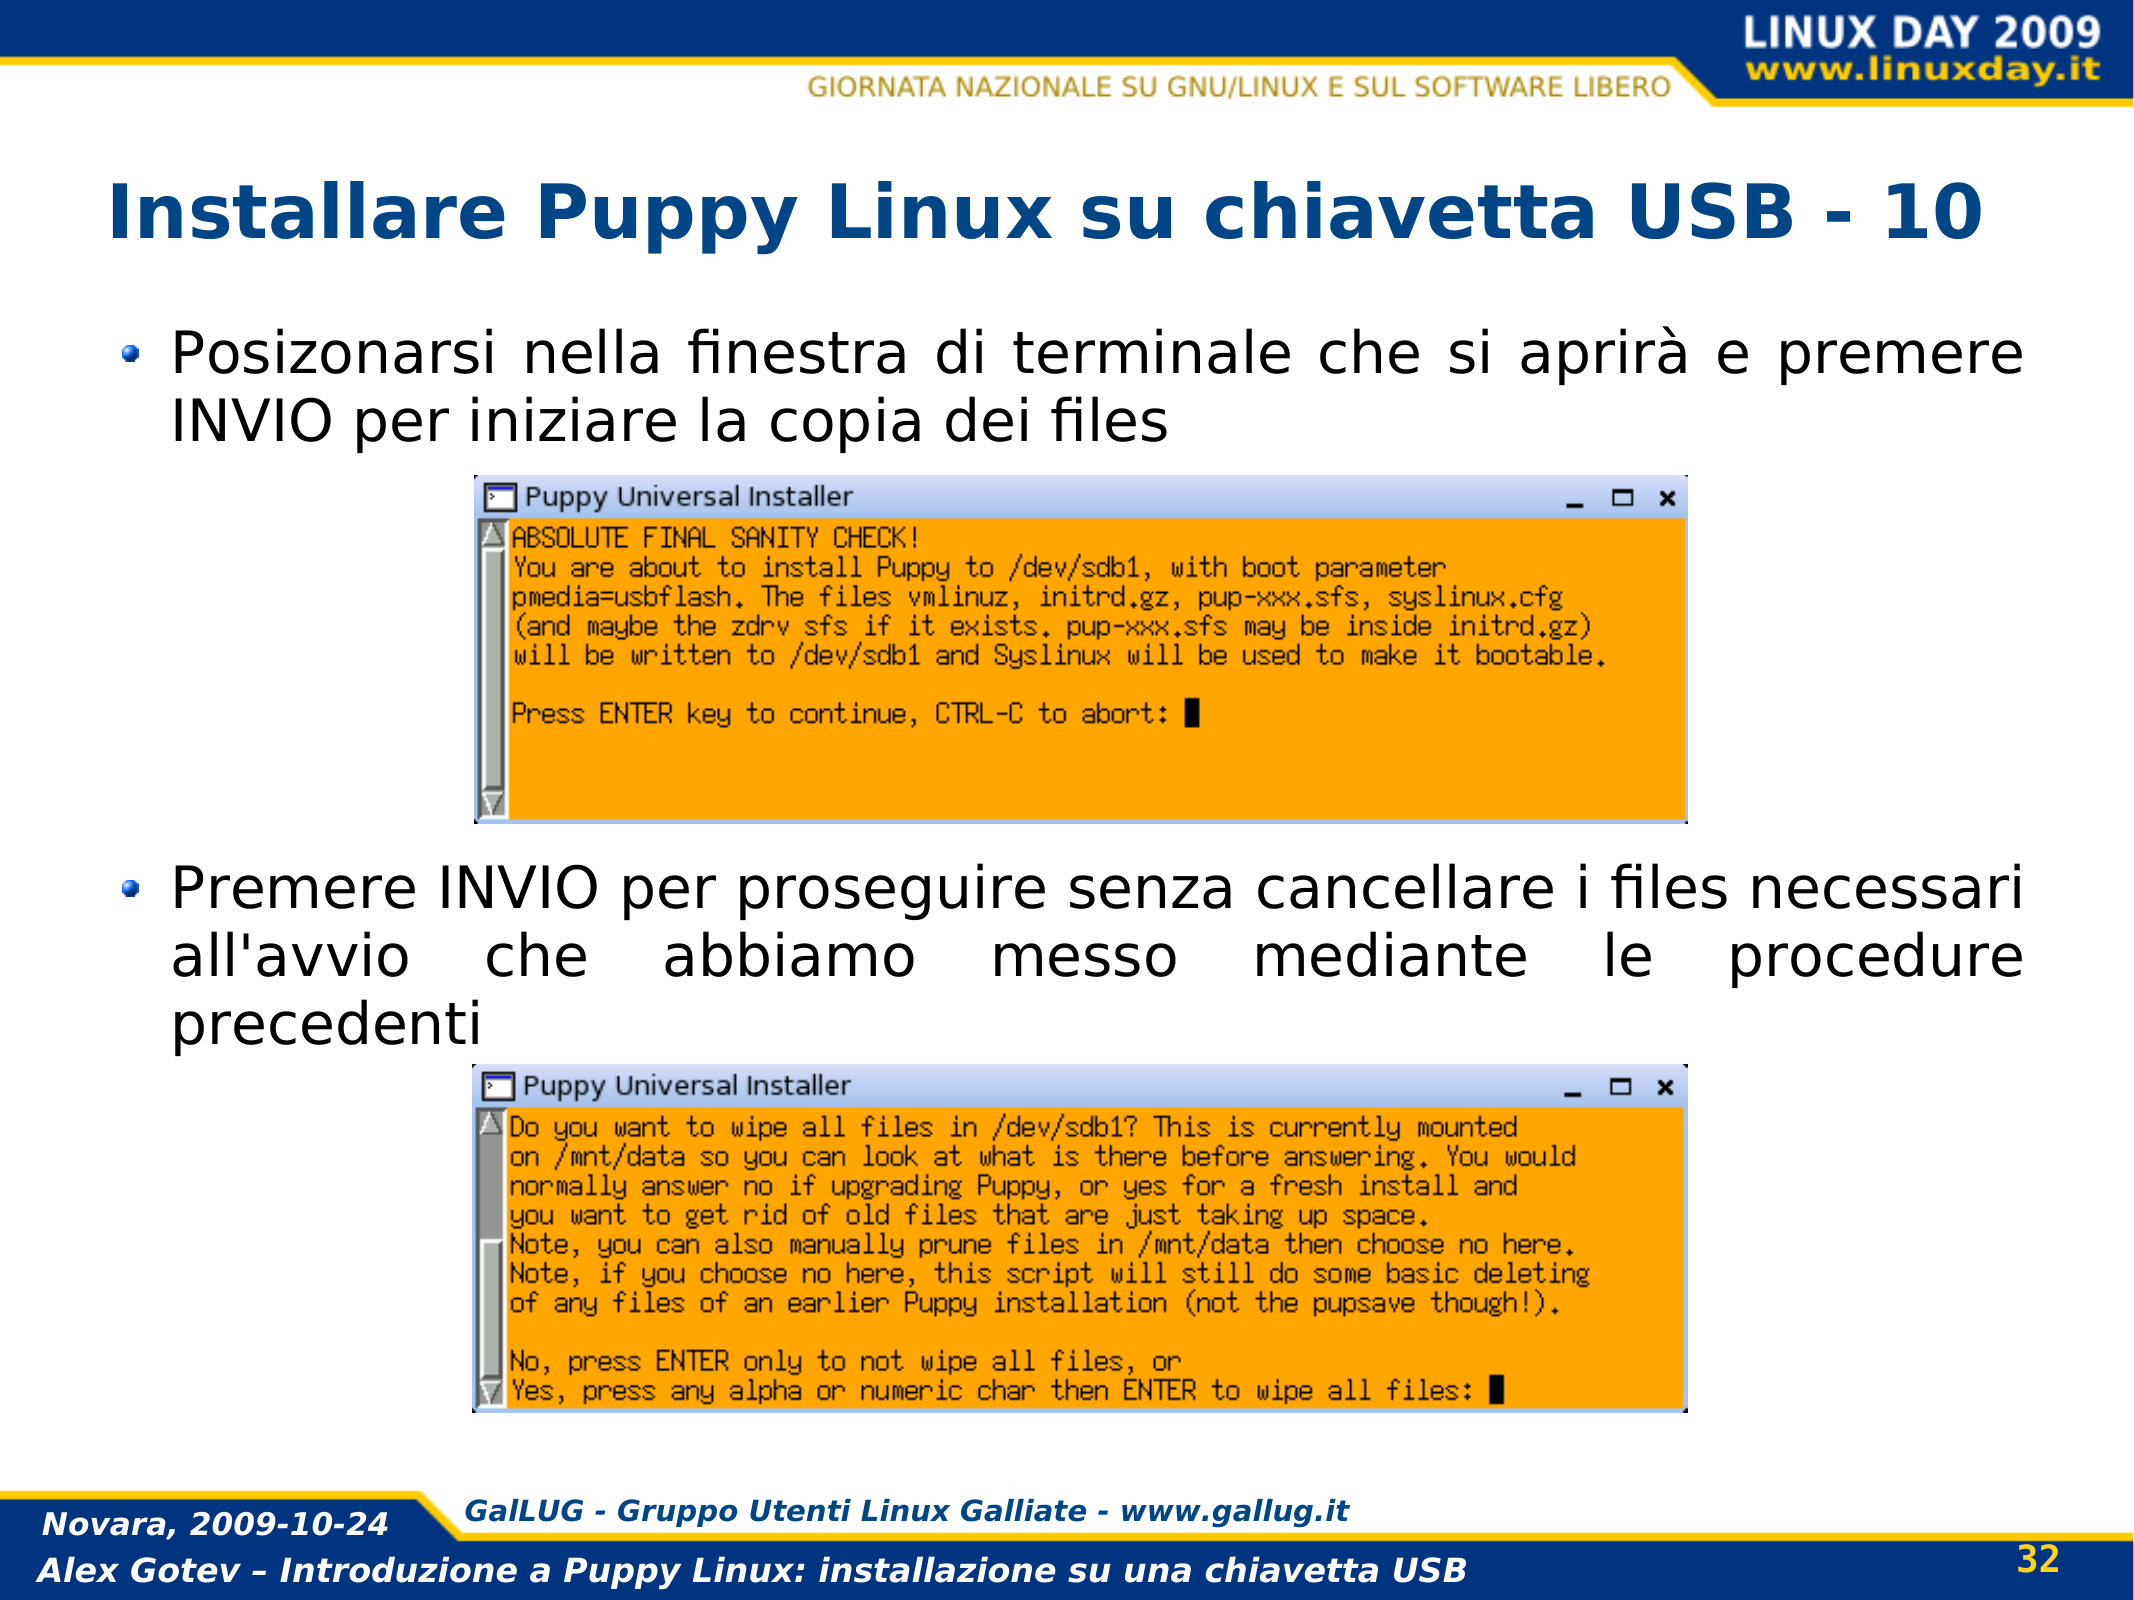

# Installare Puppy Linux su chiavetta USB - 10
Posizonarsi nella finestra di terminale che si aprirà e premere INVIO per iniziare la copia dei files
Premere INVIO per proseguire senza cancellare i files necessari all'avvio che abbiamo messo mediante le procedure precedenti